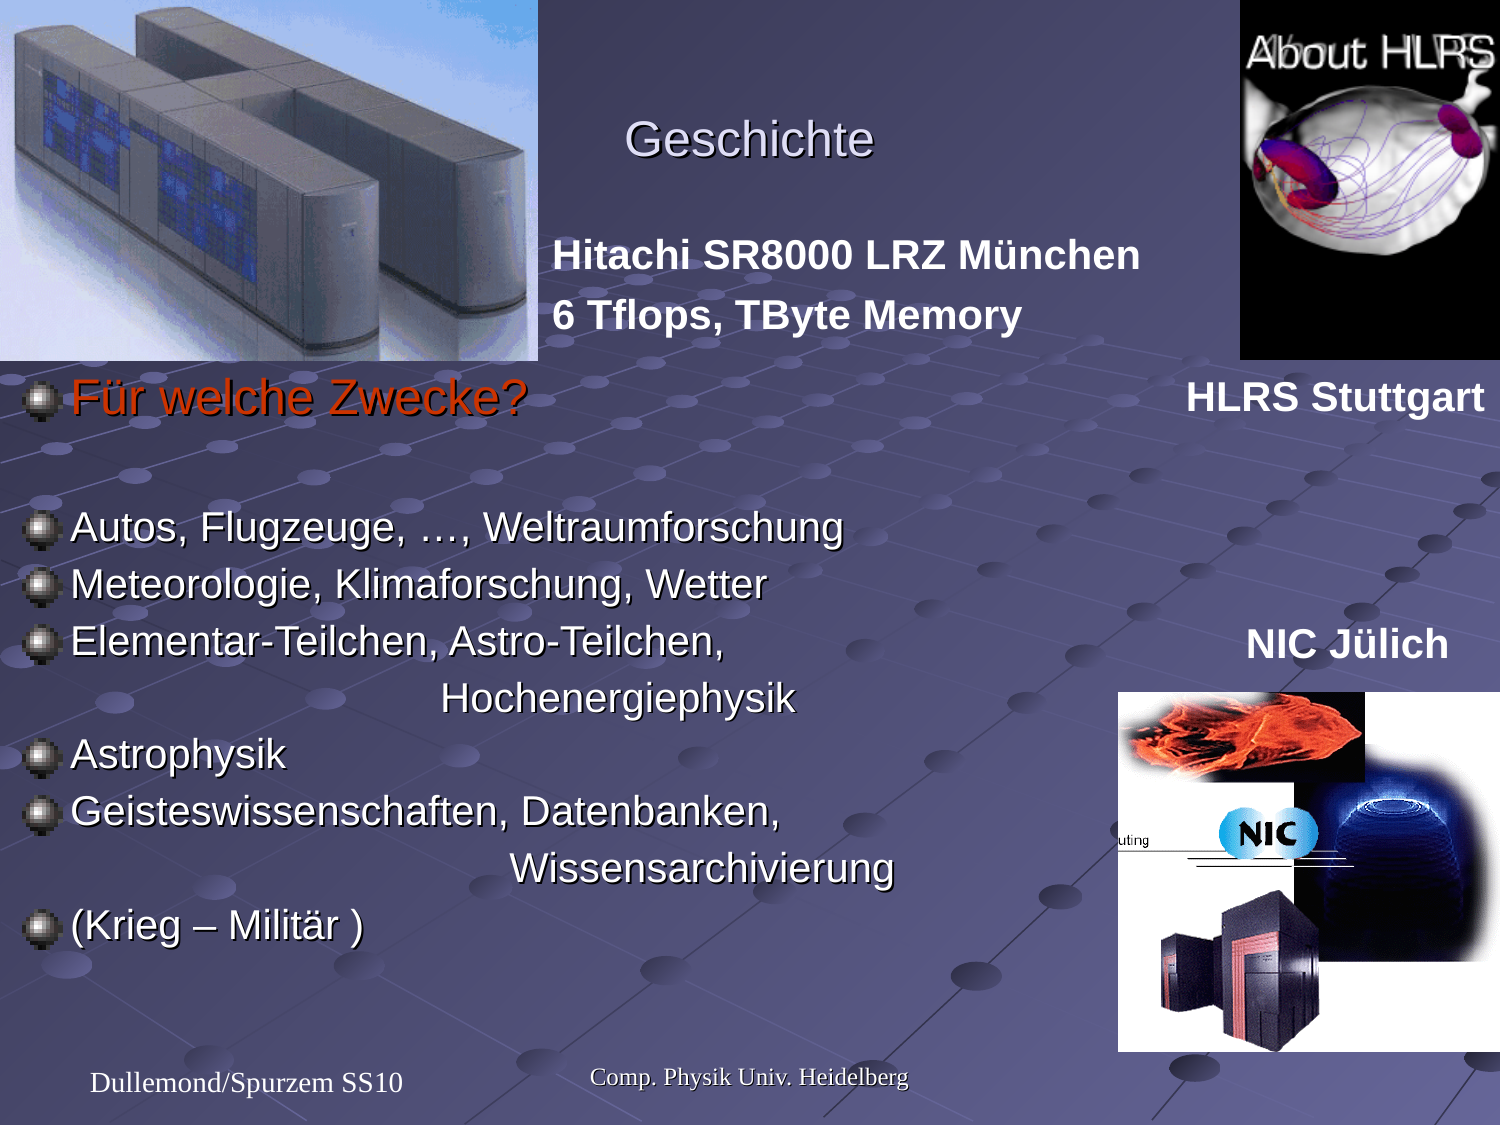

Geschichte
Hitachi SR8000 LRZ München
6 Tflops, TByte Memory
# Für welche Zwecke?
Autos, Flugzeuge, …, Weltraumforschung
Meteorologie, Klimaforschung, Wetter
Elementar-Teilchen, Astro-Teilchen,
 Hochenergiephysik
Astrophysik
Geisteswissenschaften, Datenbanken,
 Wissensarchivierung
(Krieg – Militär )‏
HLRS Stuttgart
NIC Jülich
August 22, 2002